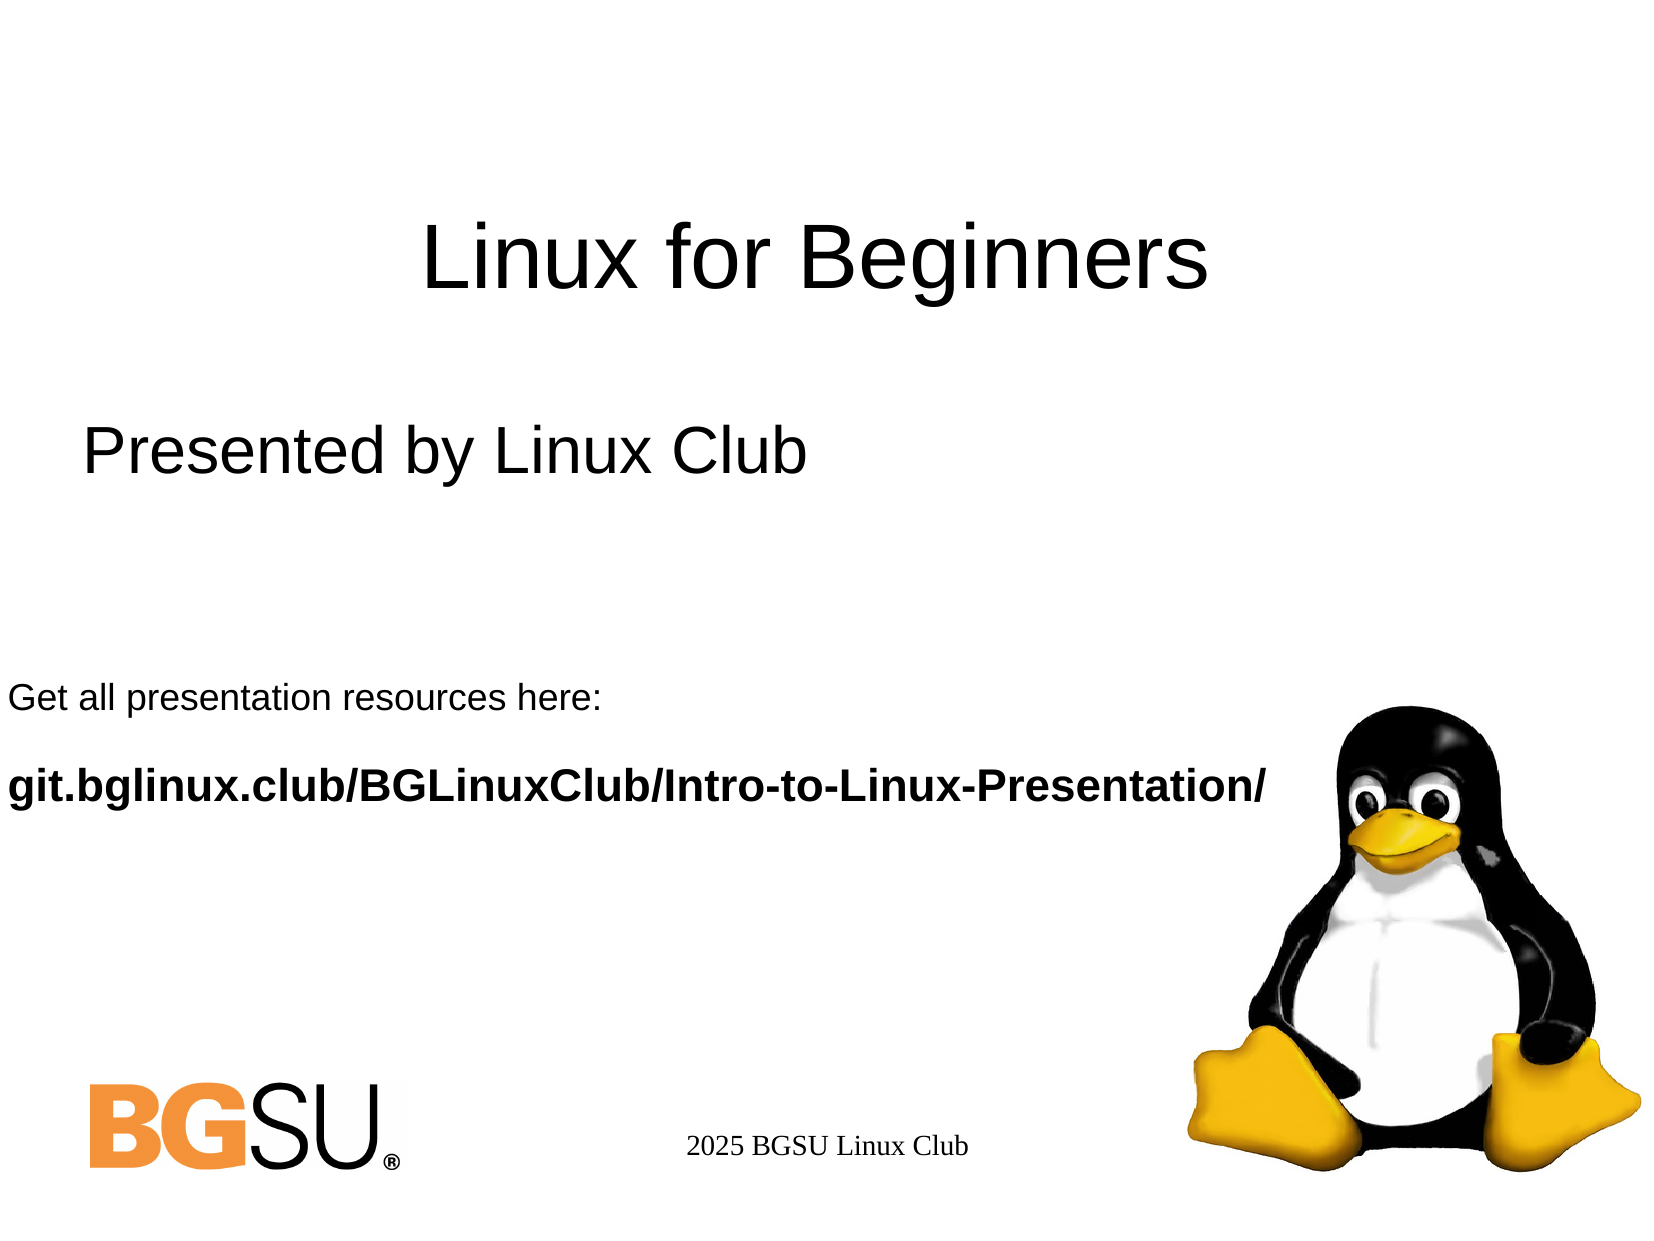

# Linux for Beginners
Presented by Linux Club
Get all presentation resources here:
git.bglinux.club/BGLinuxClub/Intro-to-Linux-Presentation/
2025 BGSU Linux Club